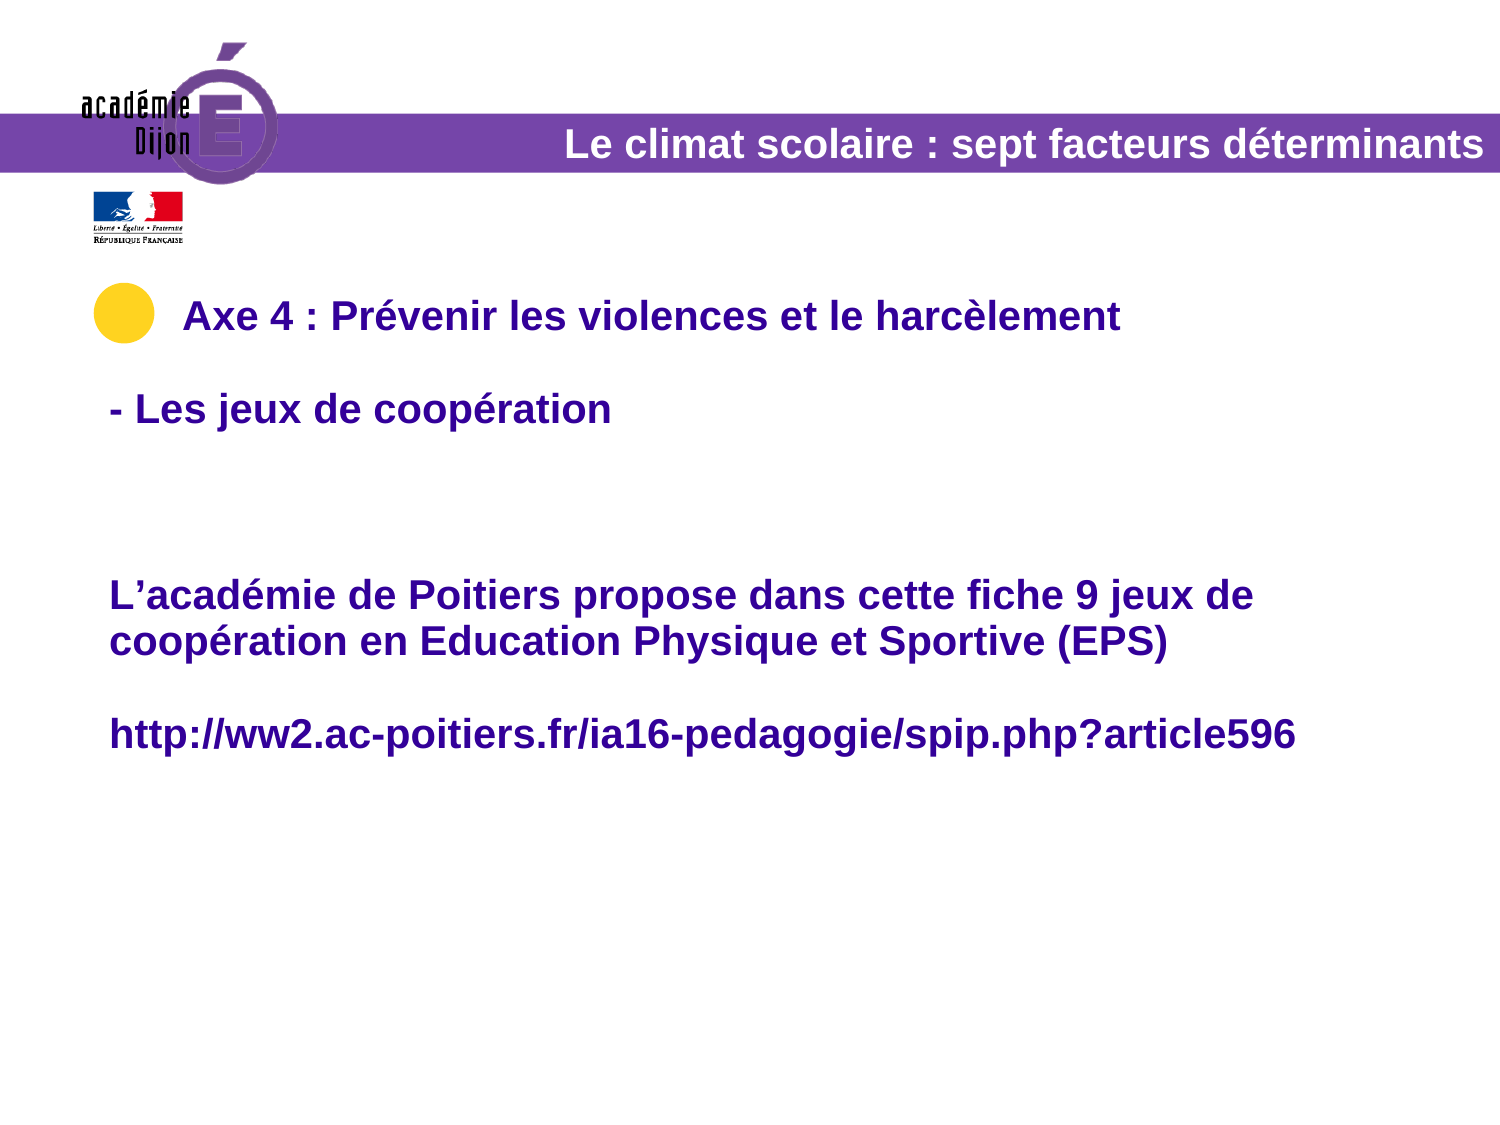

Le climat scolaire : sept facteurs déterminants
	Axe 4 : Prévenir les violences et le harcèlement
- Les jeux de coopération
L’académie de Poitiers propose dans cette fiche 9 jeux de coopération en Education Physique et Sportive (EPS)
http://ww2.ac-poitiers.fr/ia16-pedagogie/spip.php?article596